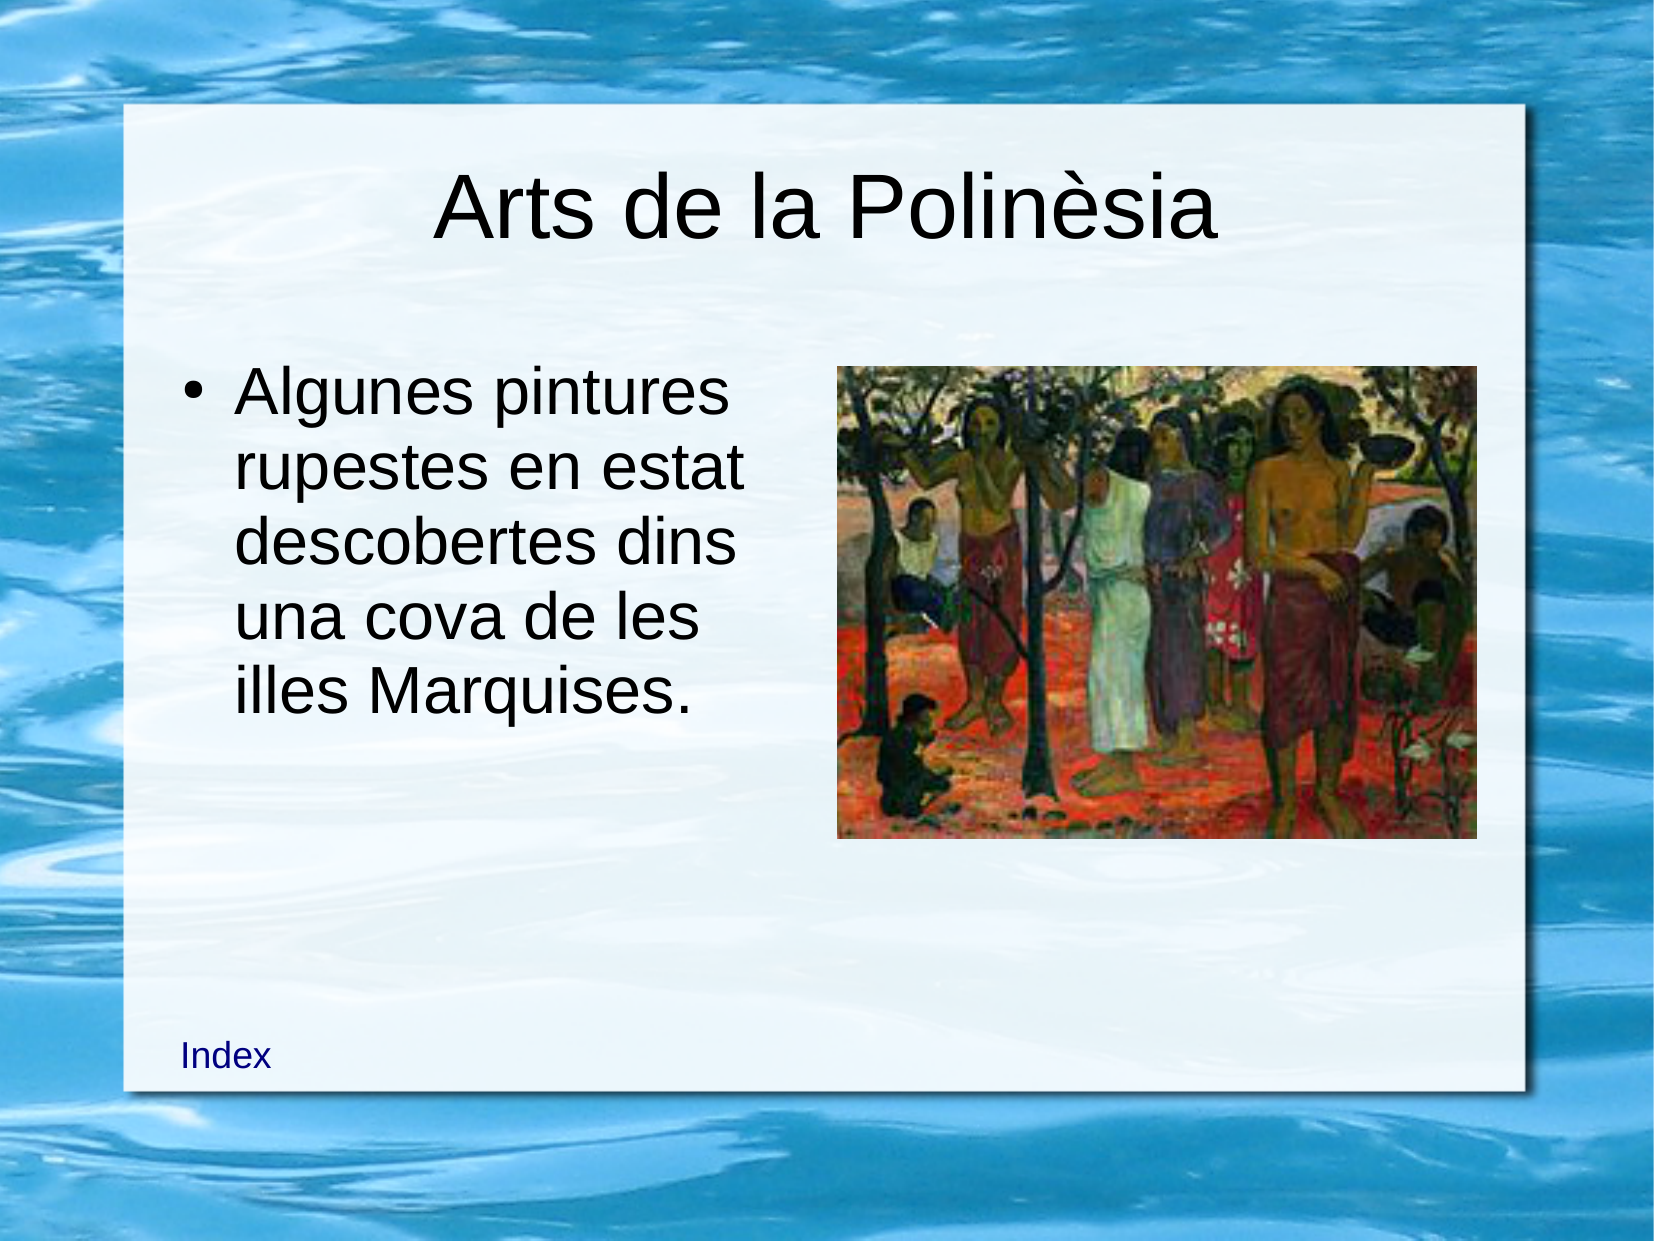

# Arts de la Polinèsia
Algunes pintures rupestes en estat descobertes dins una cova de les illes Marquises.
Index